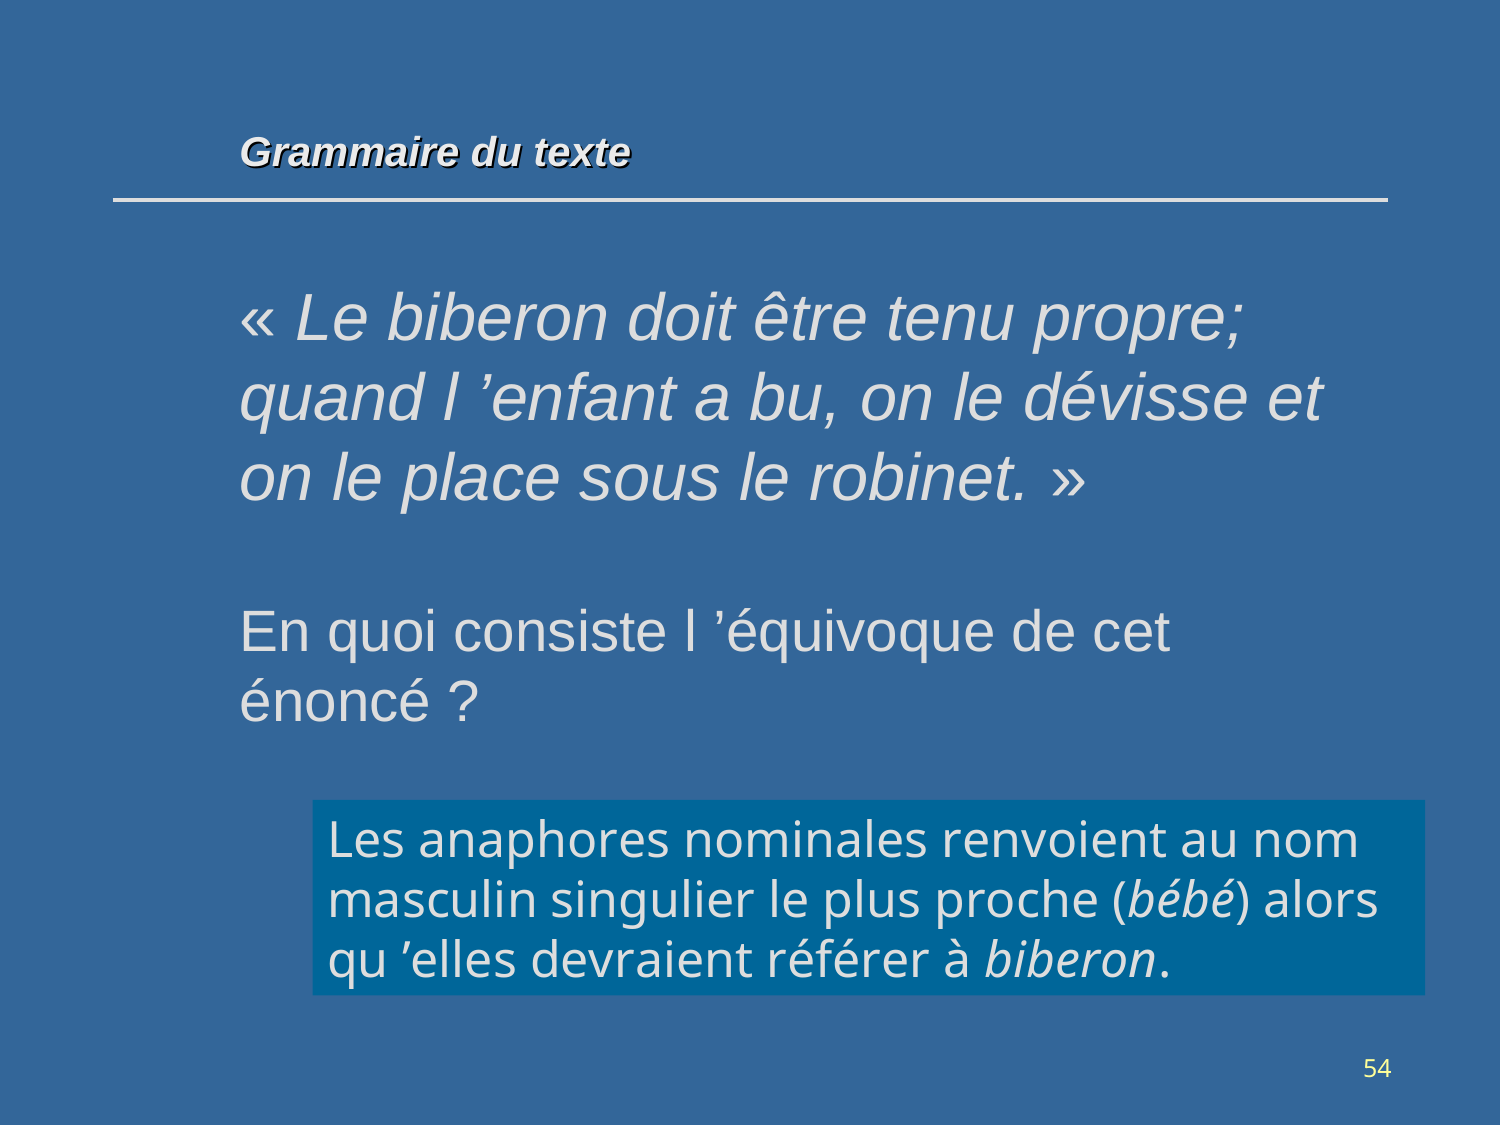

Grammaire du texte
« Le biberon doit être tenu propre; quand l ’enfant a bu, on le dévisse et on le place sous le robinet. »
En quoi consiste l ’équivoque de cet énoncé ?
Les anaphores nominales renvoient au nom masculin singulier le plus proche (bébé) alors qu ’elles devraient référer à biberon.
54